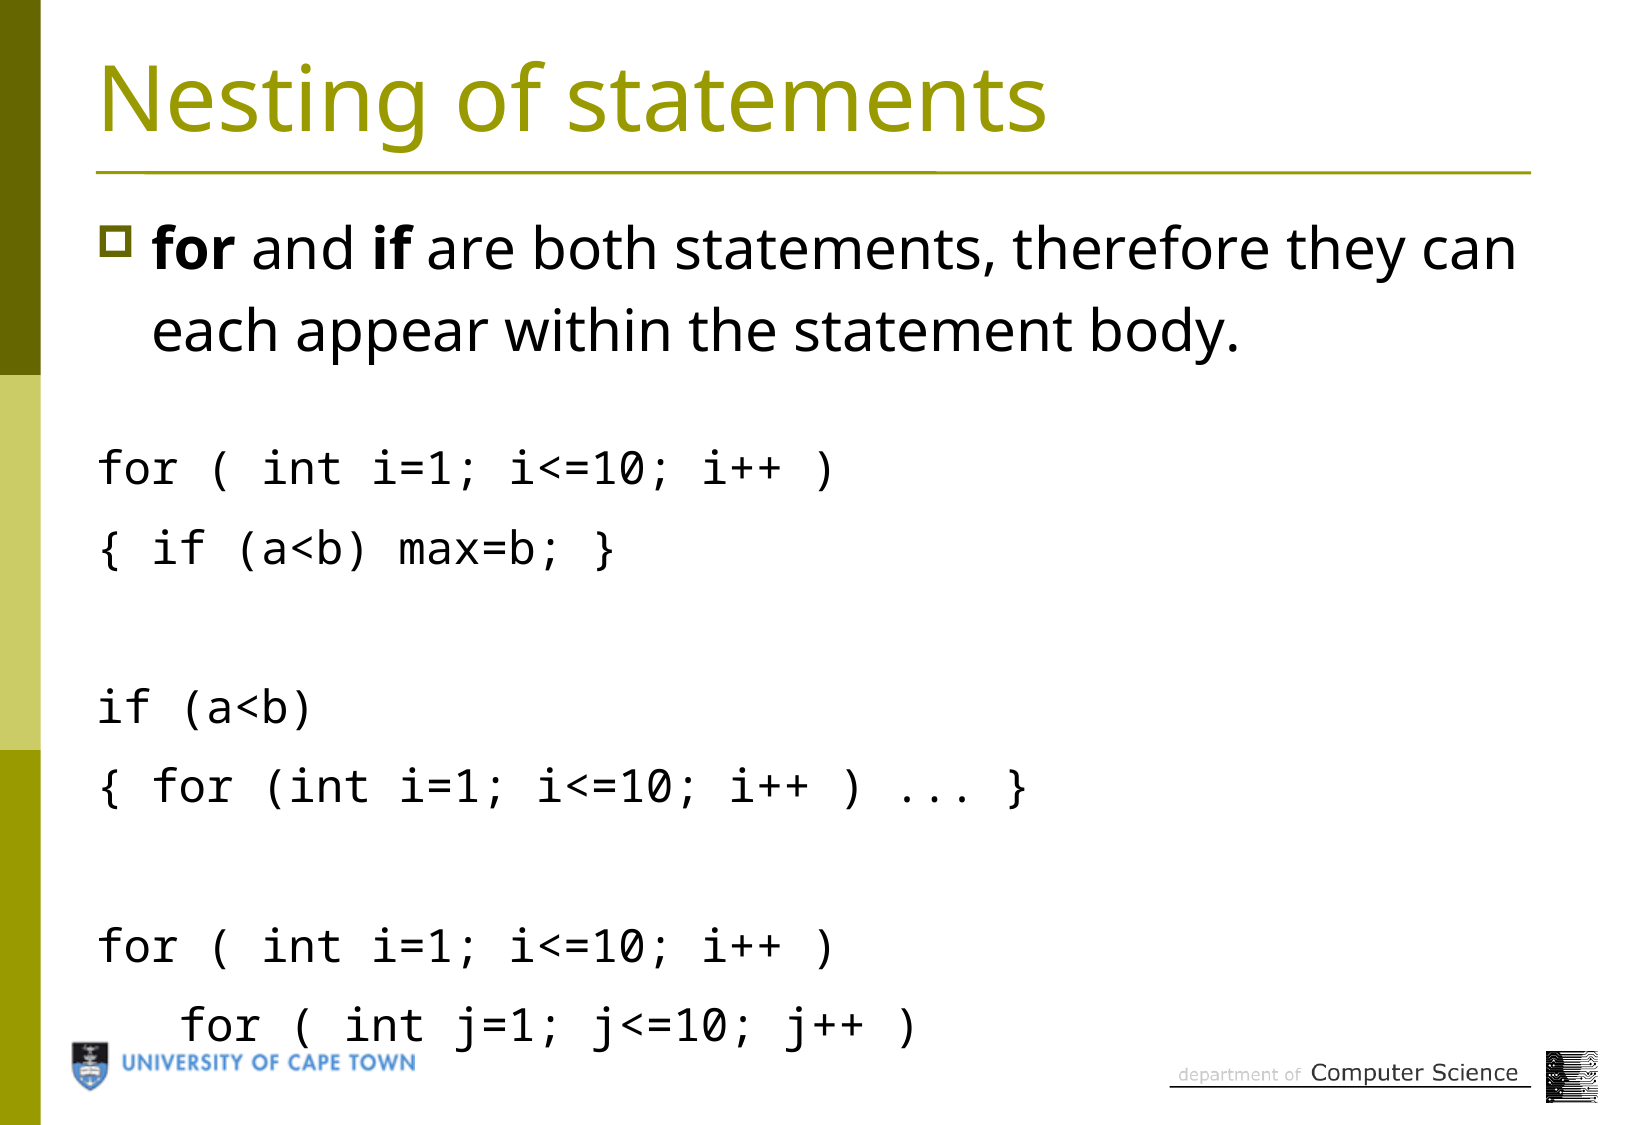

# Nesting of statements
for and if are both statements, therefore they can each appear within the statement body.
for ( int i=1; i<=10; i++ )
{ if (a<b) max=b; }
if (a<b)
{ for (int i=1; i<=10; i++ ) ... }
for ( int i=1; i<=10; i++ )
 for ( int j=1; j<=10; j++ )